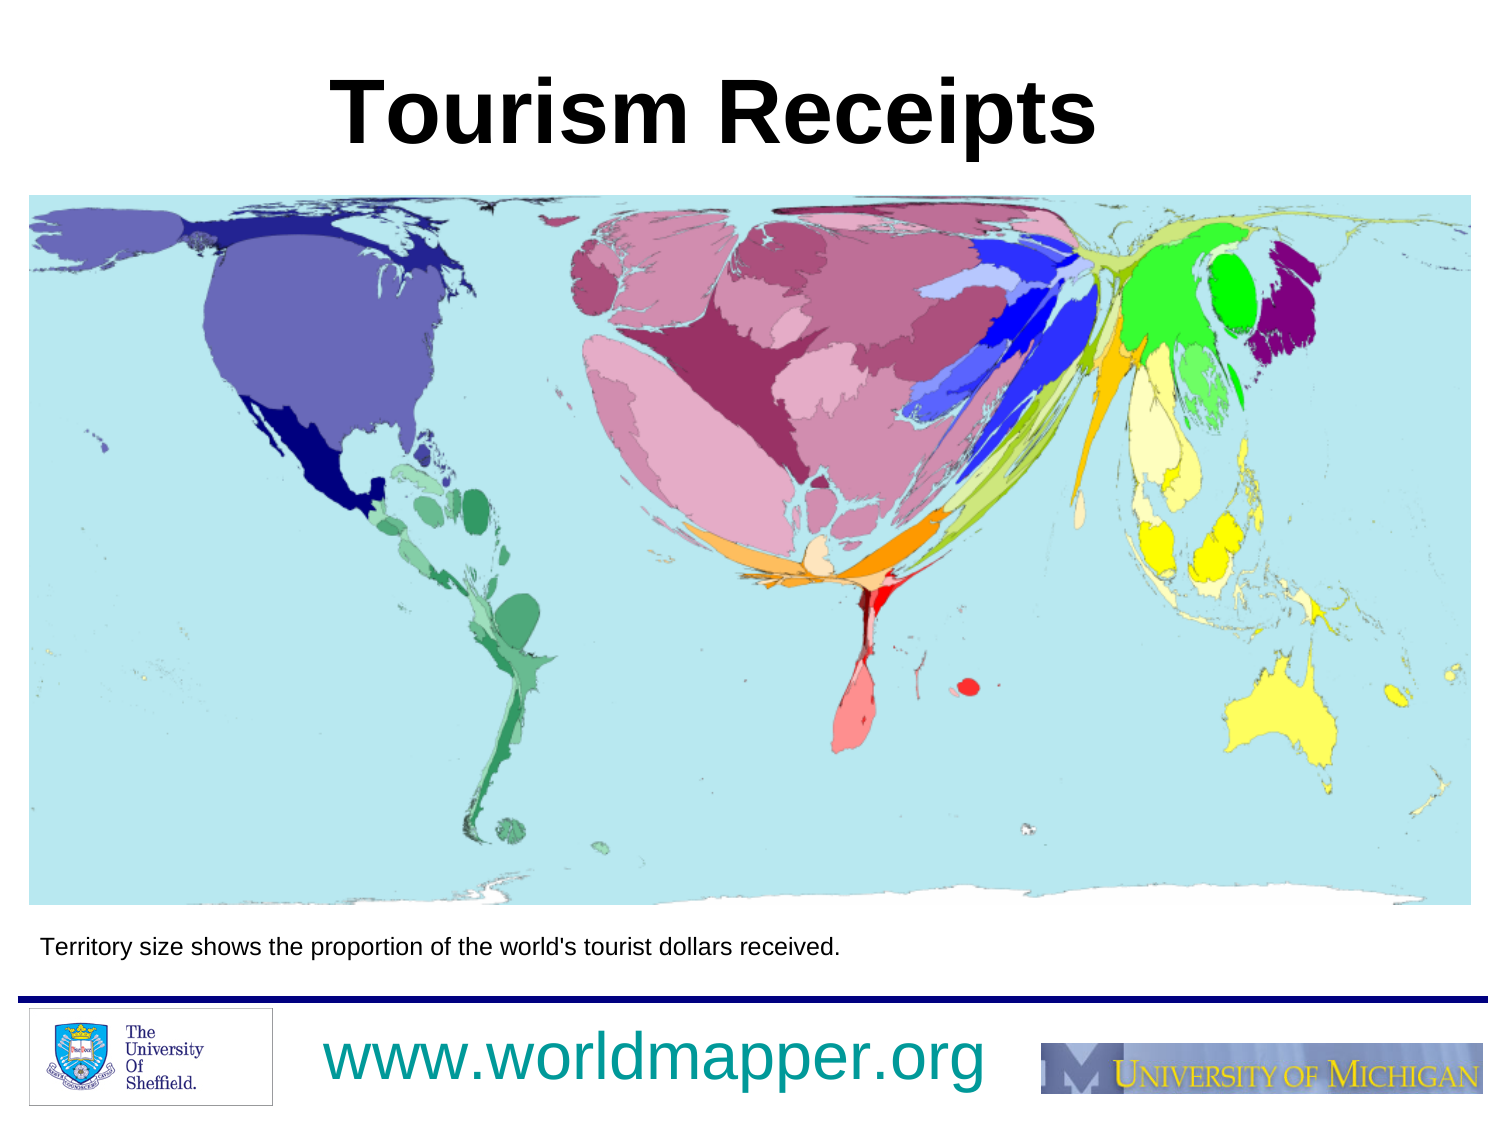

# Tourism Receipts
Territory size shows the proportion of the world's tourist dollars received.